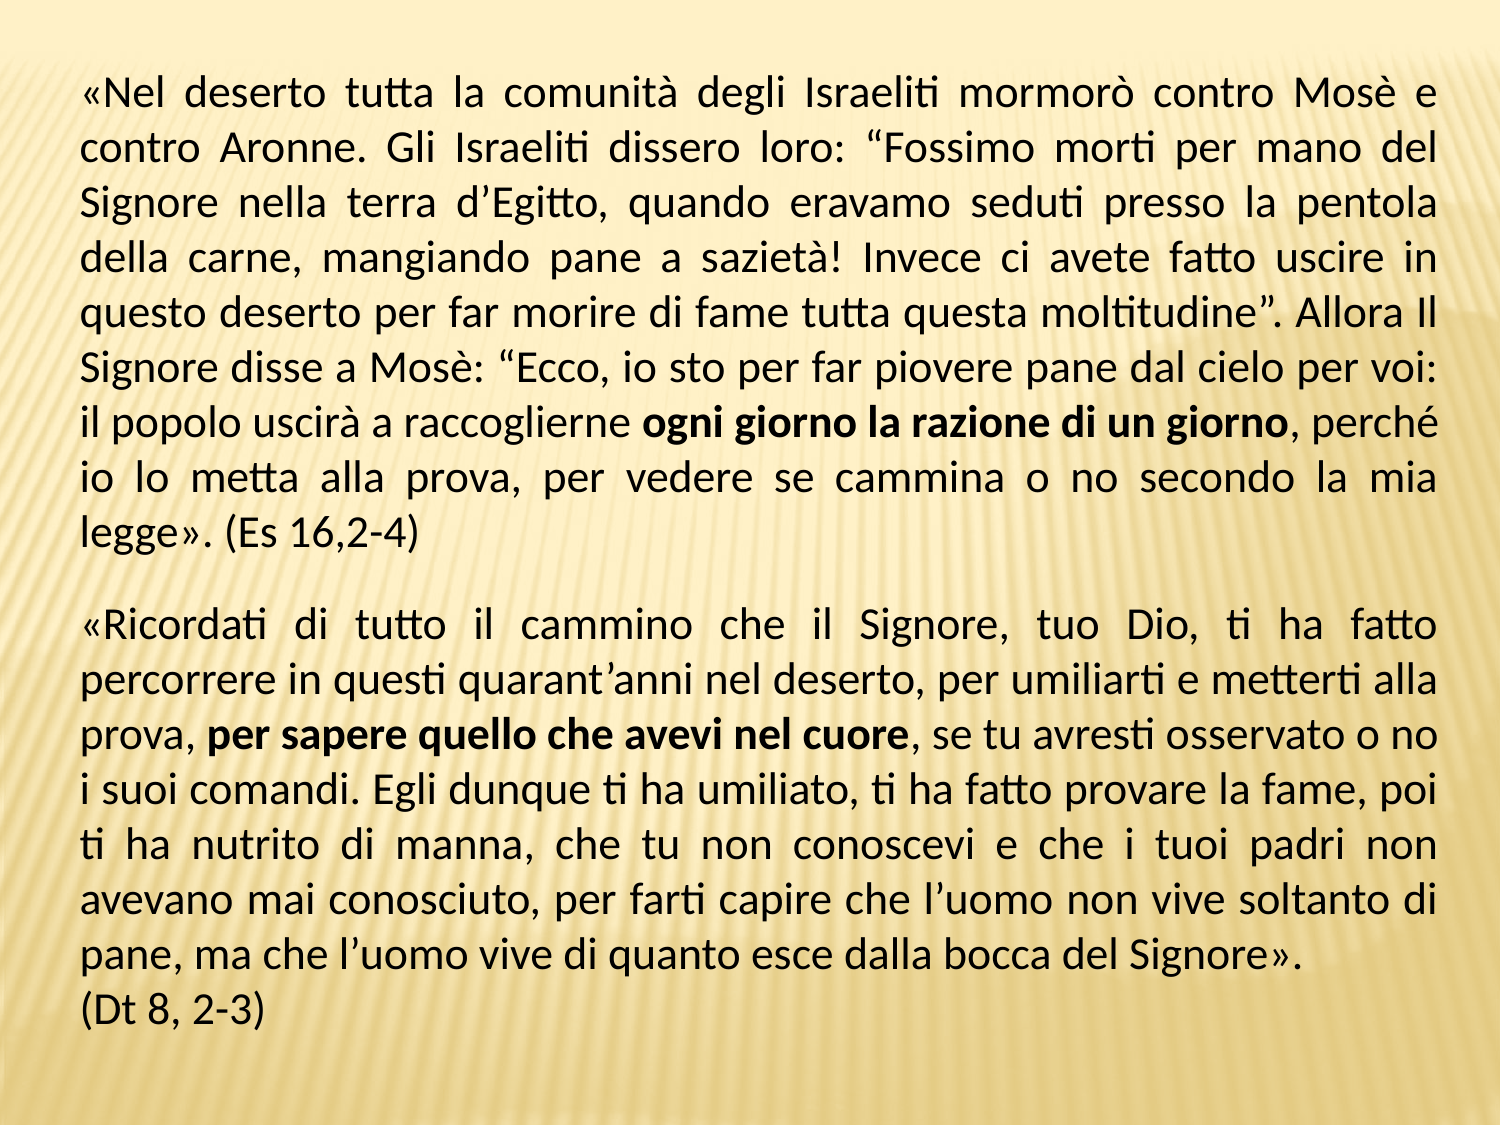

«Nel deserto tutta la comunità degli Israeliti mormorò contro Mosè e contro Aronne. Gli Israeliti dissero loro: “Fossimo morti per mano del Signore nella terra d’Egitto, quando eravamo seduti presso la pentola della carne, mangiando pane a sazietà! Invece ci avete fatto uscire in questo deserto per far morire di fame tutta questa moltitudine”. Allora Il Signore disse a Mosè: “Ecco, io sto per far piovere pane dal cielo per voi: il popolo uscirà a raccoglierne ogni giorno la razione di un giorno, perché io lo metta alla prova, per vedere se cammina o no secondo la mia legge». (Es 16,2-4)
«Ricordati di tutto il cammino che il Signore, tuo Dio, ti ha fatto percorrere in questi quarant’anni nel deserto, per umiliarti e metterti alla prova, per sapere quello che avevi nel cuore, se tu avresti osservato o no i suoi comandi. Egli dunque ti ha umiliato, ti ha fatto provare la fame, poi ti ha nutrito di manna, che tu non conoscevi e che i tuoi padri non avevano mai conosciuto, per farti capire che l’uomo non vive soltanto di pane, ma che l’uomo vive di quanto esce dalla bocca del Signore».
(Dt 8, 2-3)